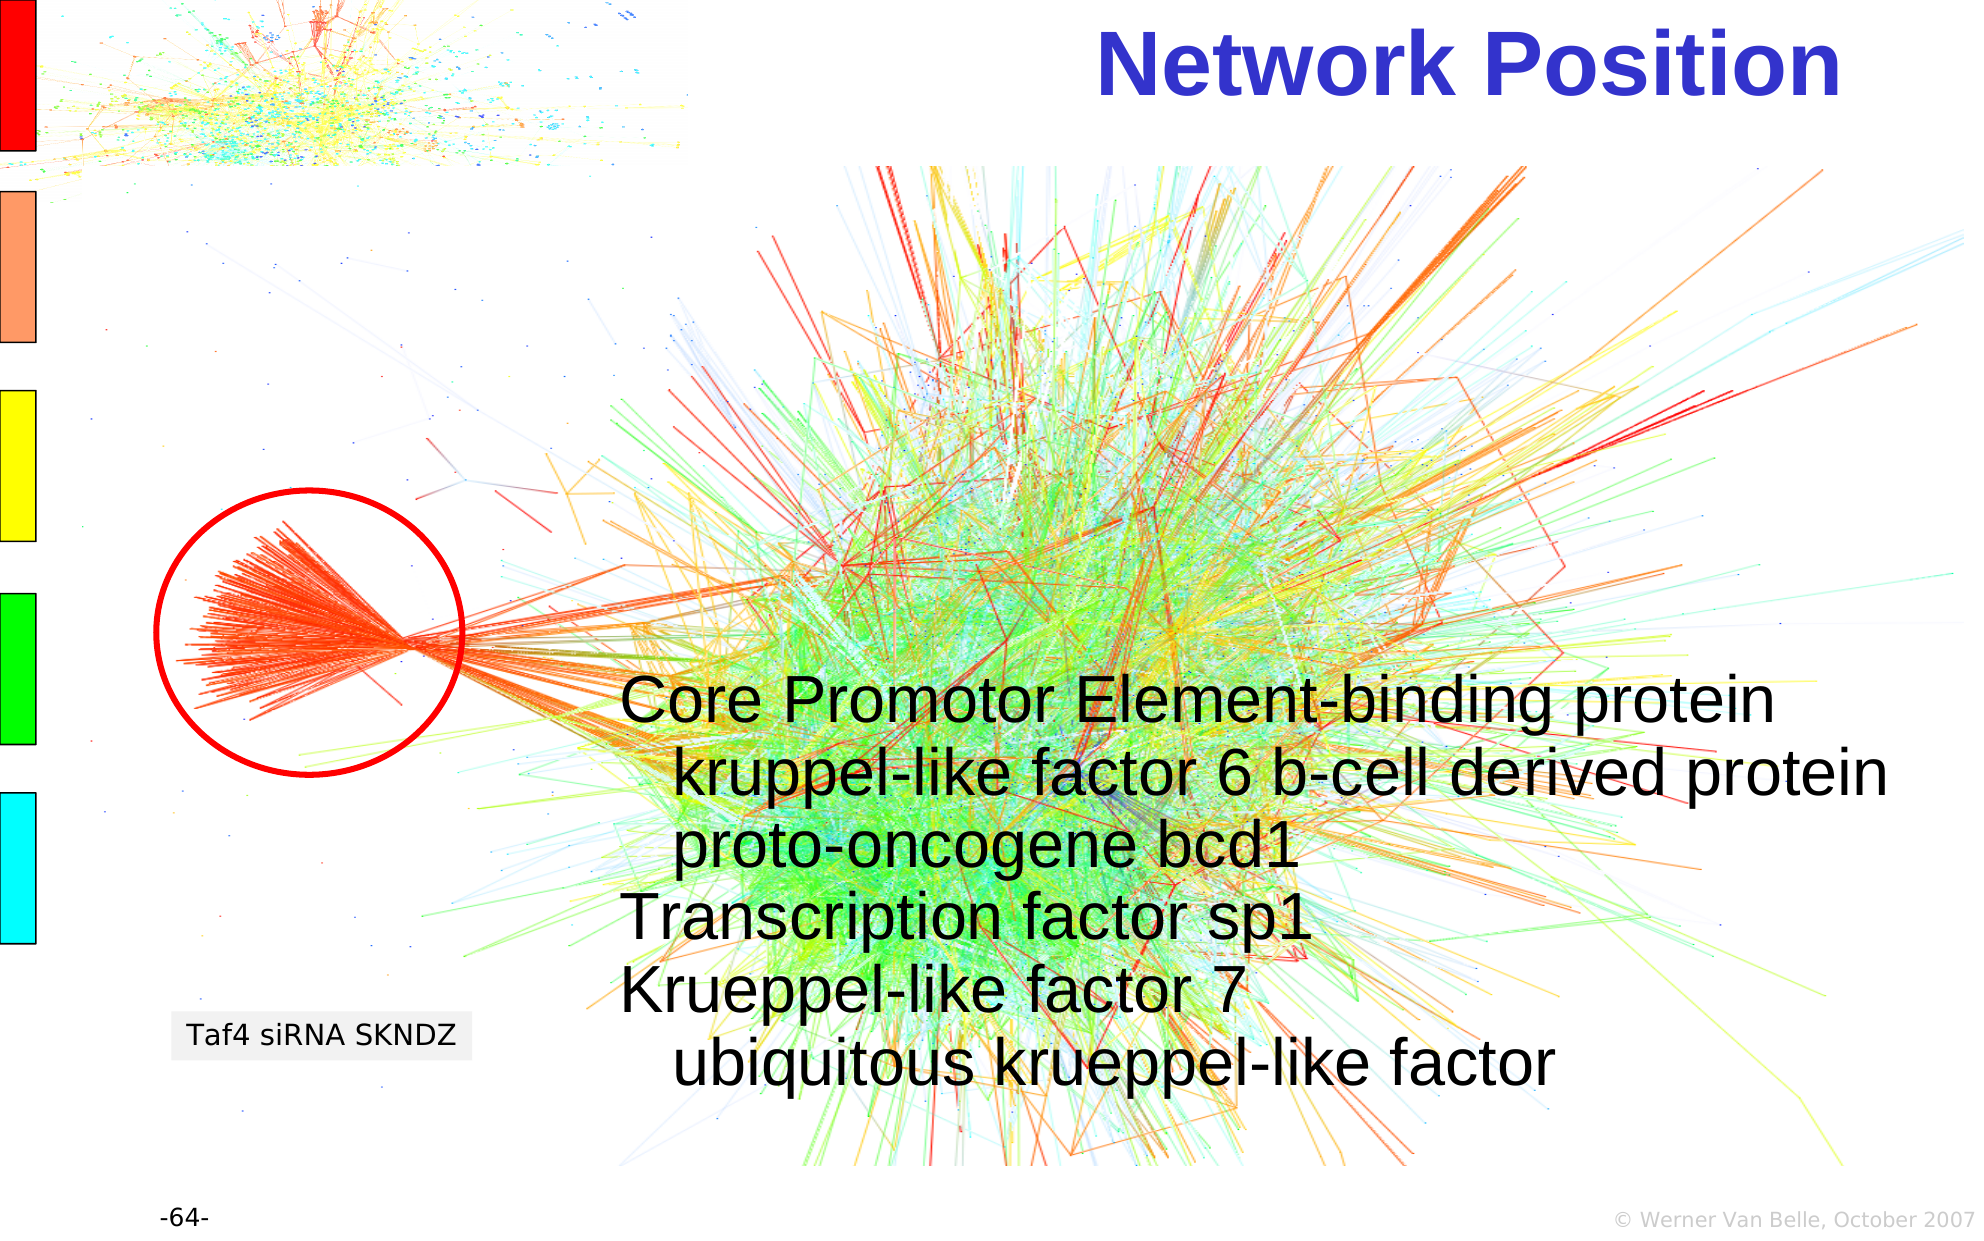

# Network Position
Core Promotor Element-binding protein kruppel-like factor 6 b-cell derived protein proto-oncogene bcd1
Transcription factor sp1
Krueppel-like factor 7
ubiquitous krueppel-like factor
Taf4 siRNA SKNDZ